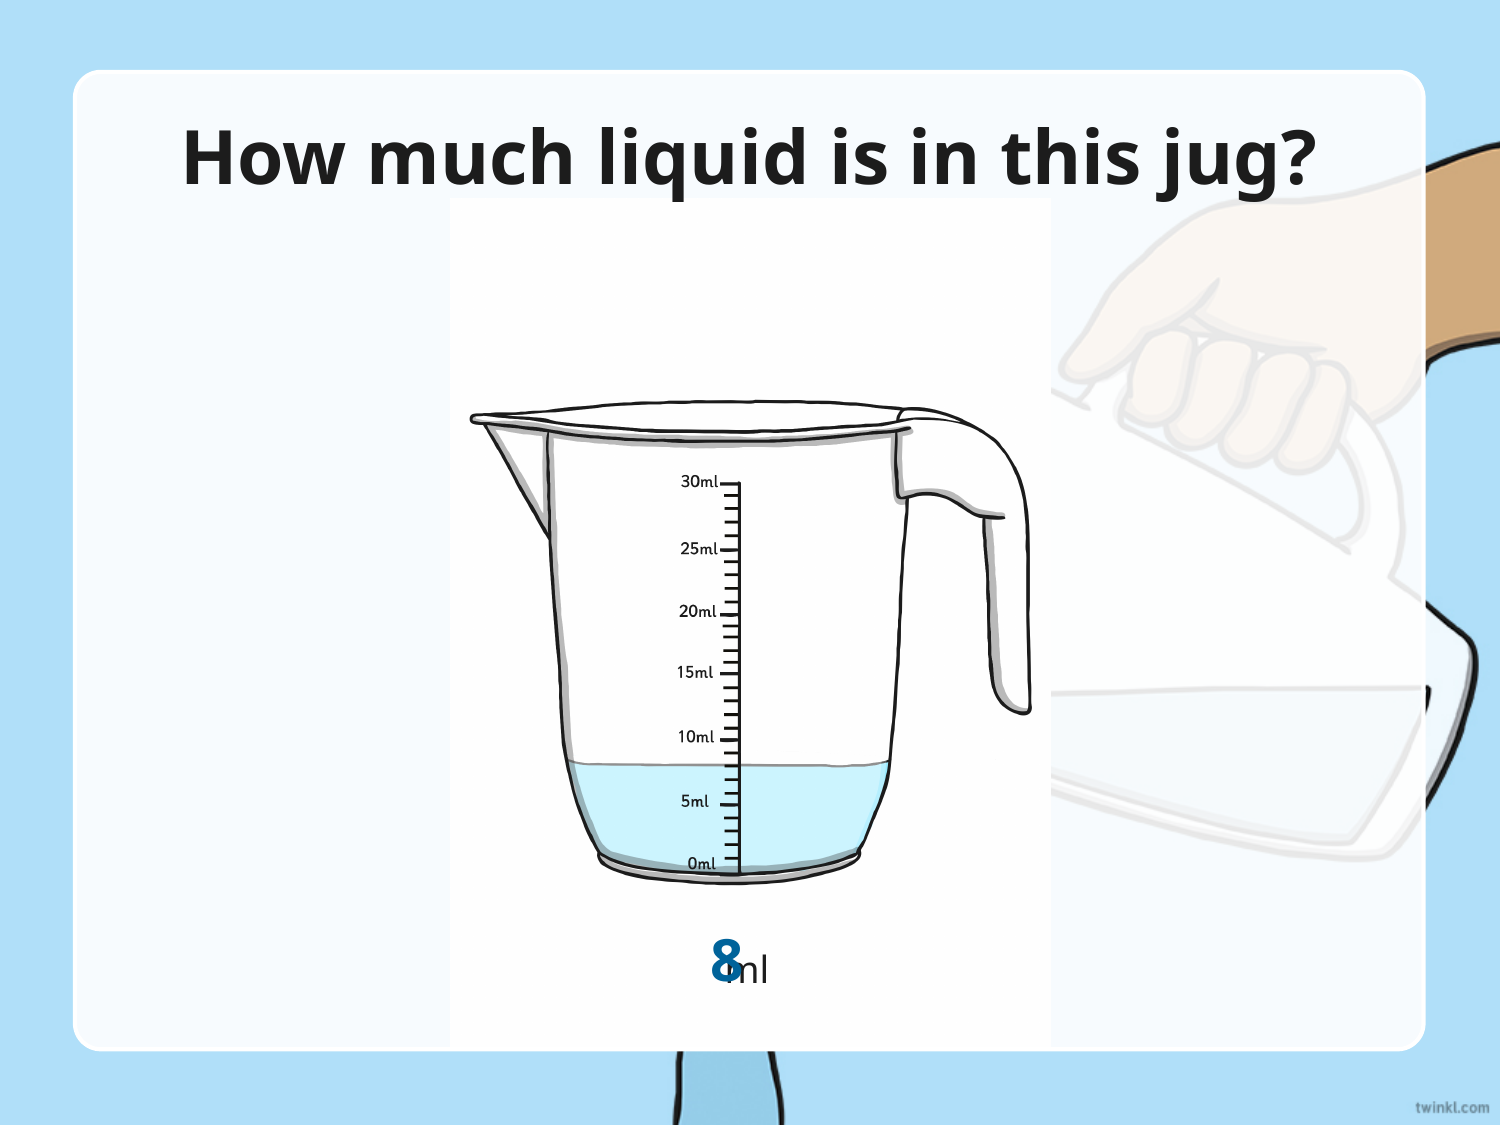

# How much liquid is in this jug?
8
	ml